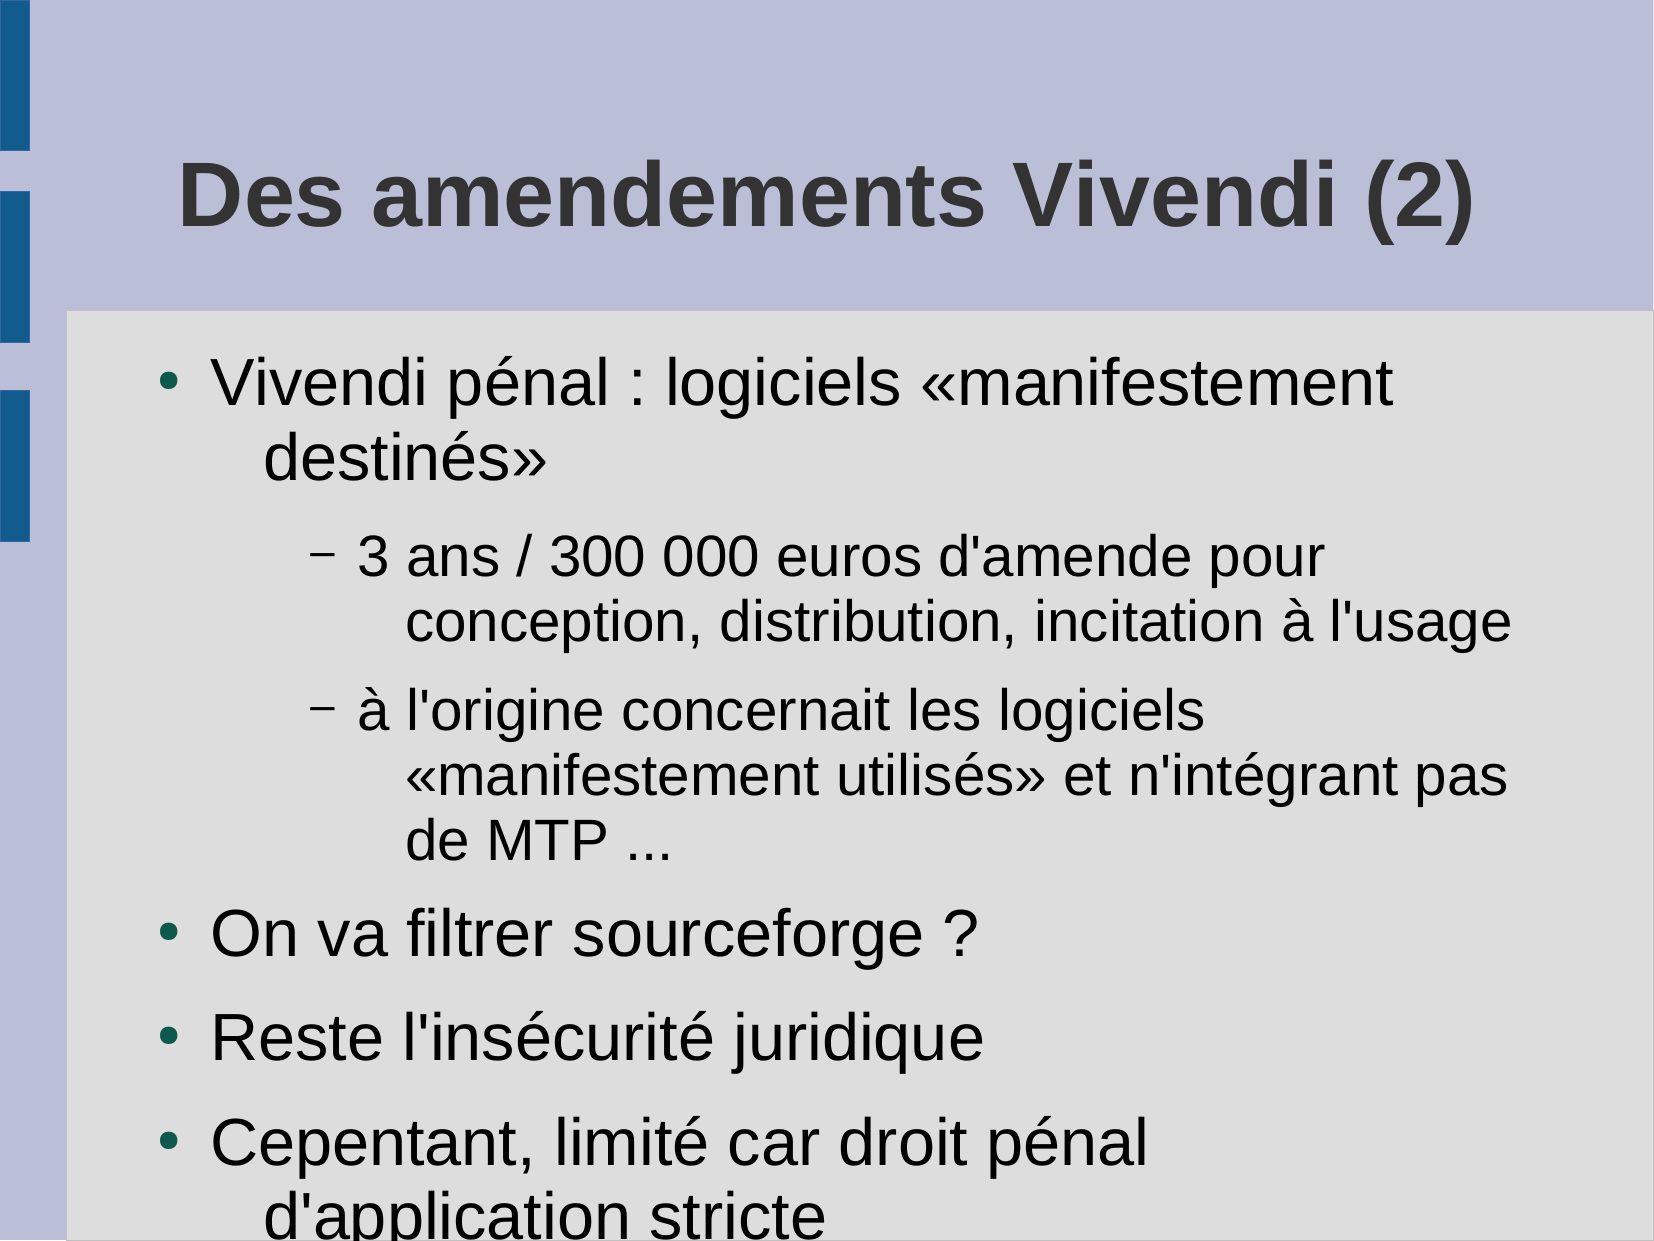

# Des amendements Vivendi (2)
Vivendi pénal : logiciels «manifestement destinés»
3 ans / 300 000 euros d'amende pour conception, distribution, incitation à l'usage
à l'origine concernait les logiciels «manifestement utilisés» et n'intégrant pas de MTP ...
On va filtrer sourceforge ?
Reste l'insécurité juridique
Cepentant, limité car droit pénal d'application stricte